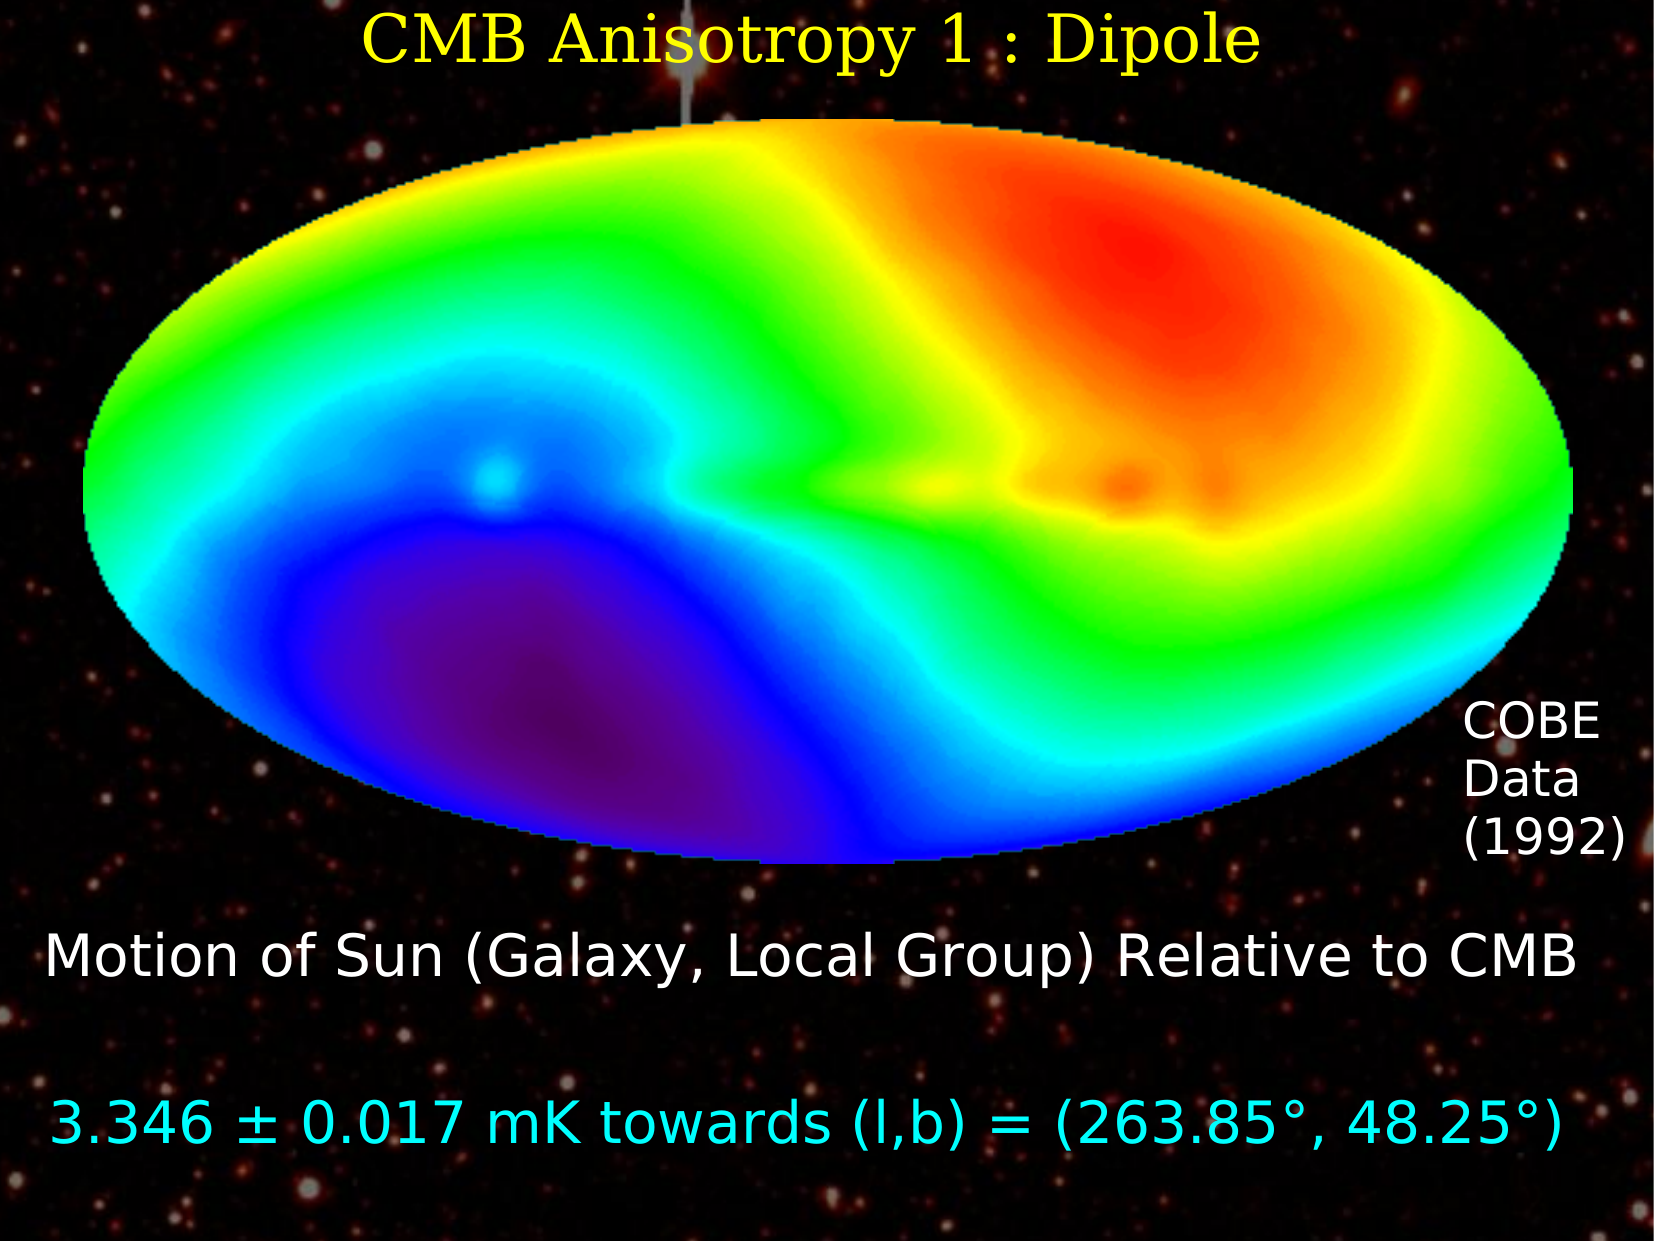

CMB Anisotropy 1 : Dipole
COBE
Data
(1992)
Motion of Sun (Galaxy, Local Group) Relative to CMB
3.346 ± 0.017 mK towards (l,b) = (263.85°, 48.25°)